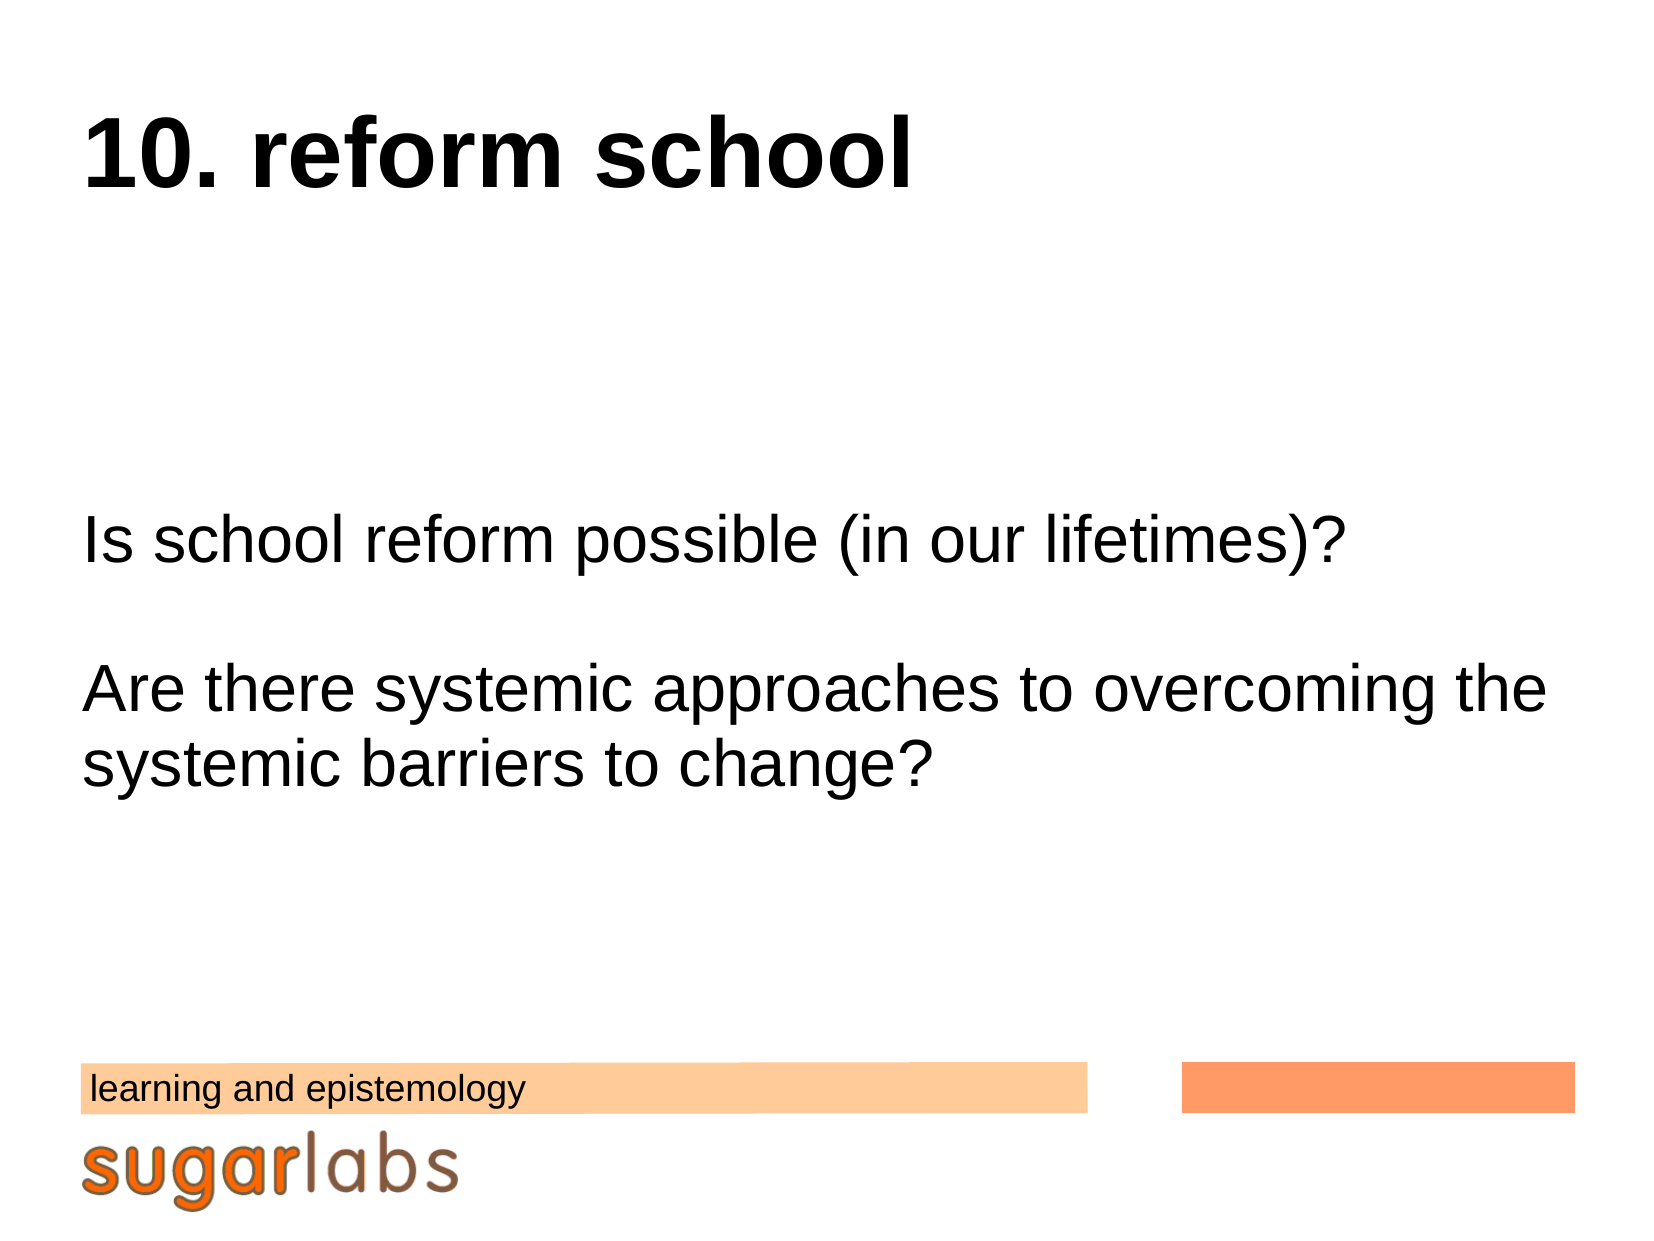

# 10. reform school
Is school reform possible (in our lifetimes)?
Are there systemic approaches to overcoming the systemic barriers to change?
learning and epistemology